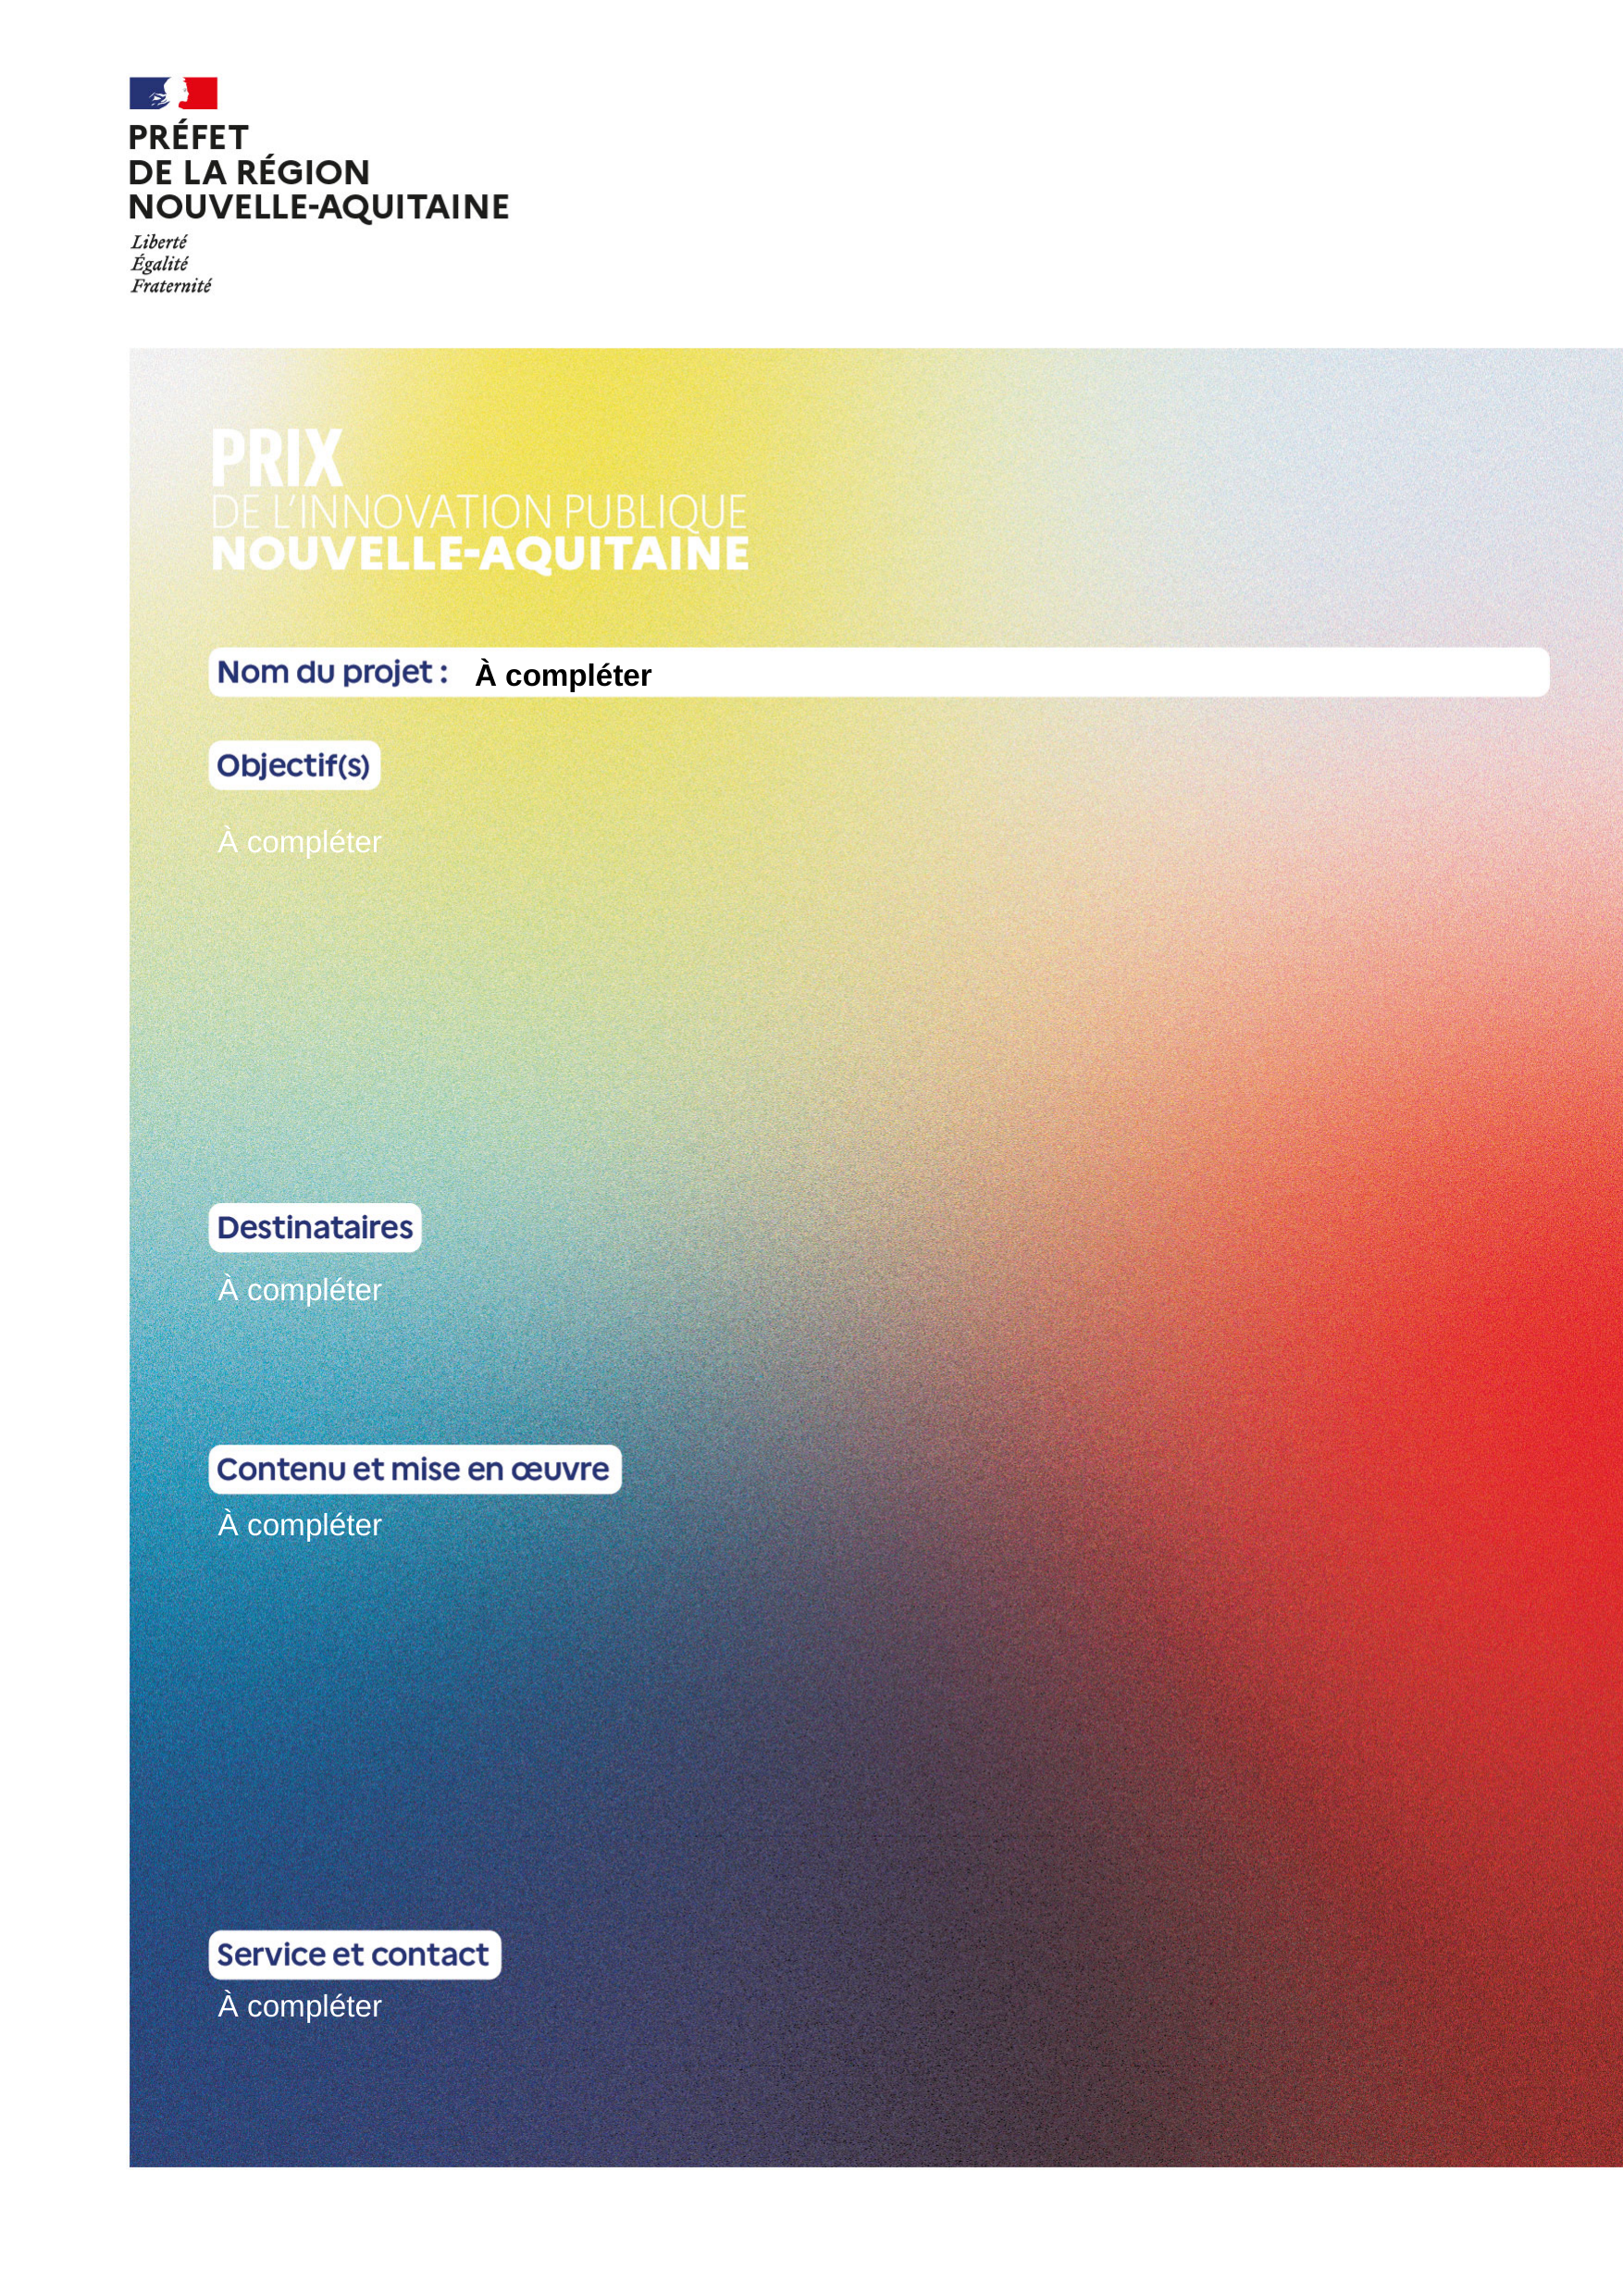

À compléter
À compléter
À compléter
À compléter
À compléter